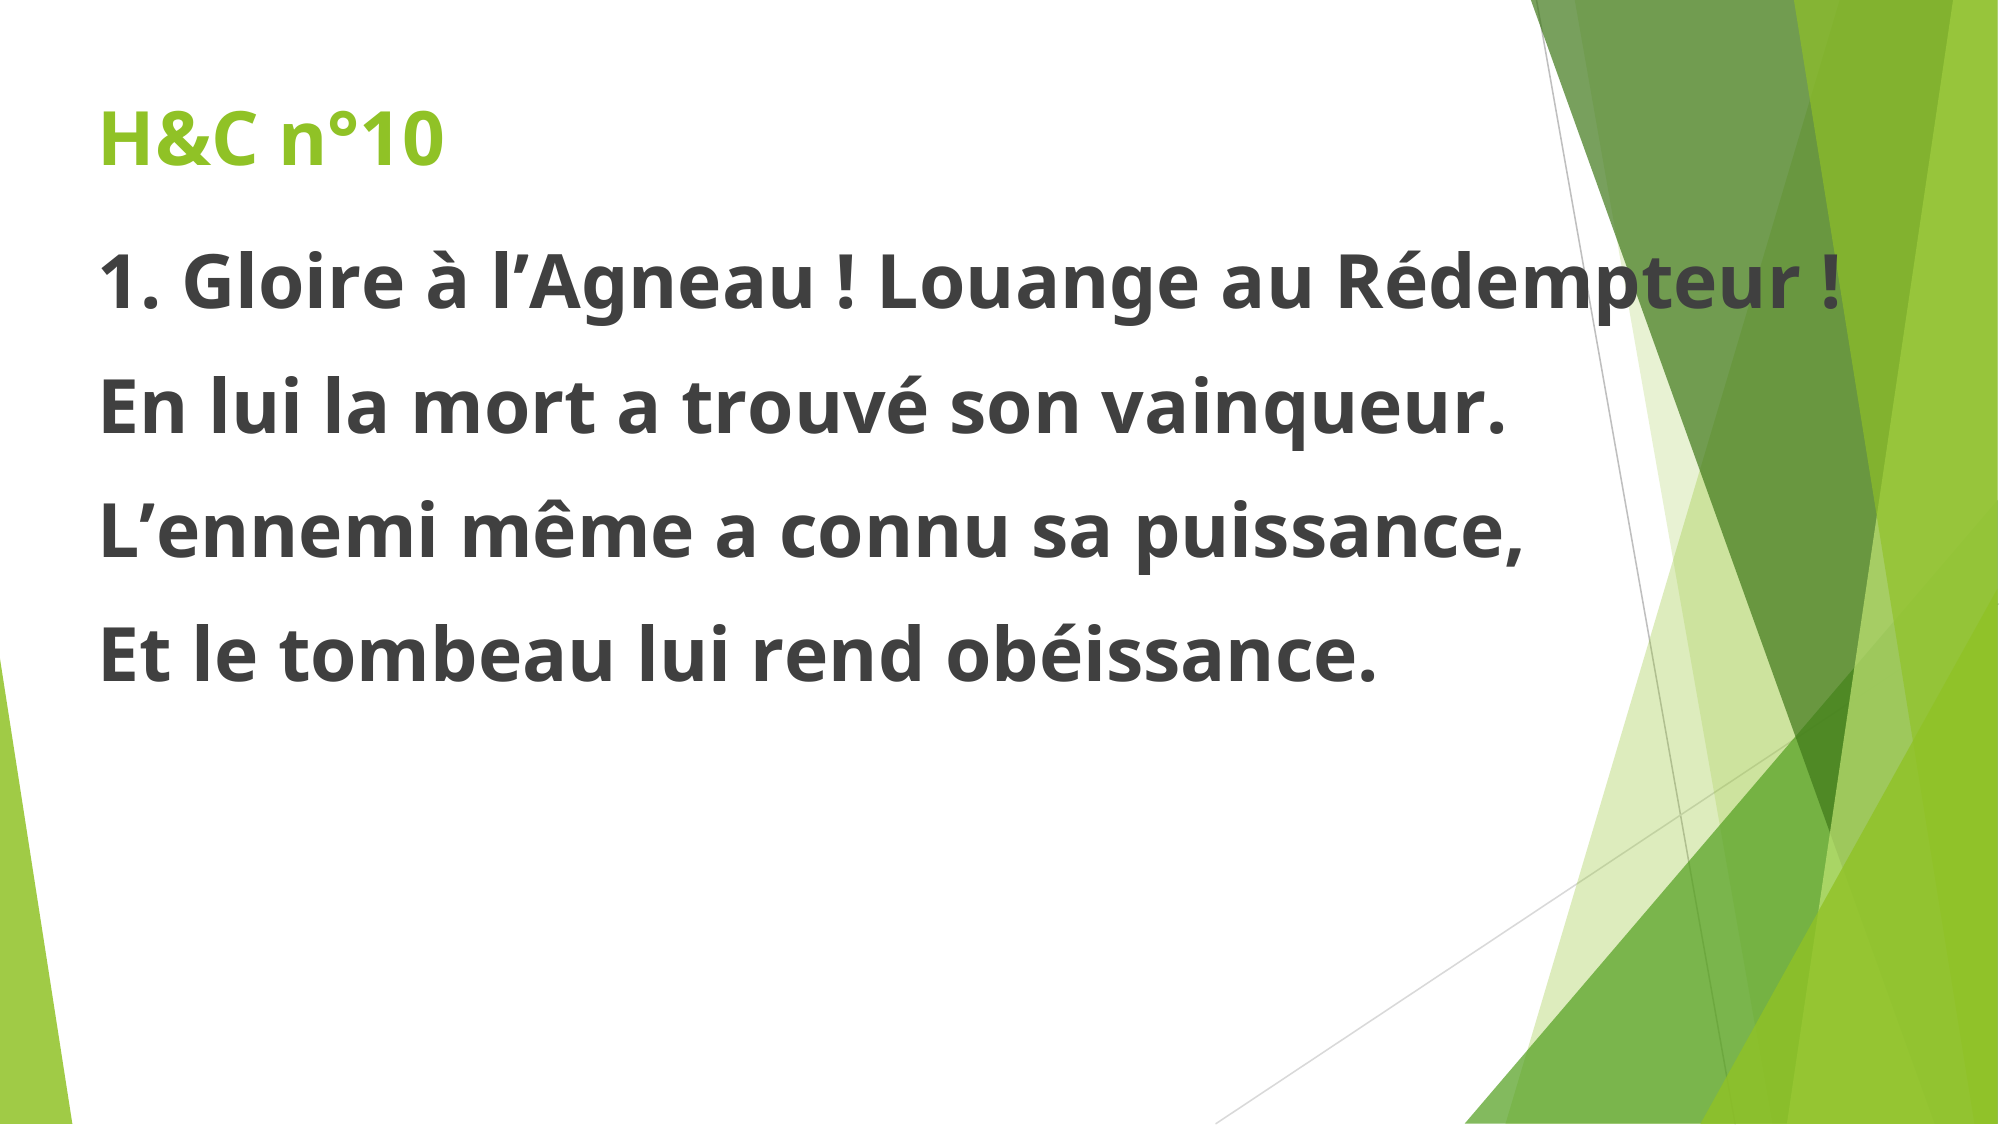

H&C n°10
1. Gloire à l’Agneau ! Louange au Rédempteur !
En lui la mort a trouvé son vainqueur.
L’ennemi même a connu sa puissance,
Et le tombeau lui rend obéissance.